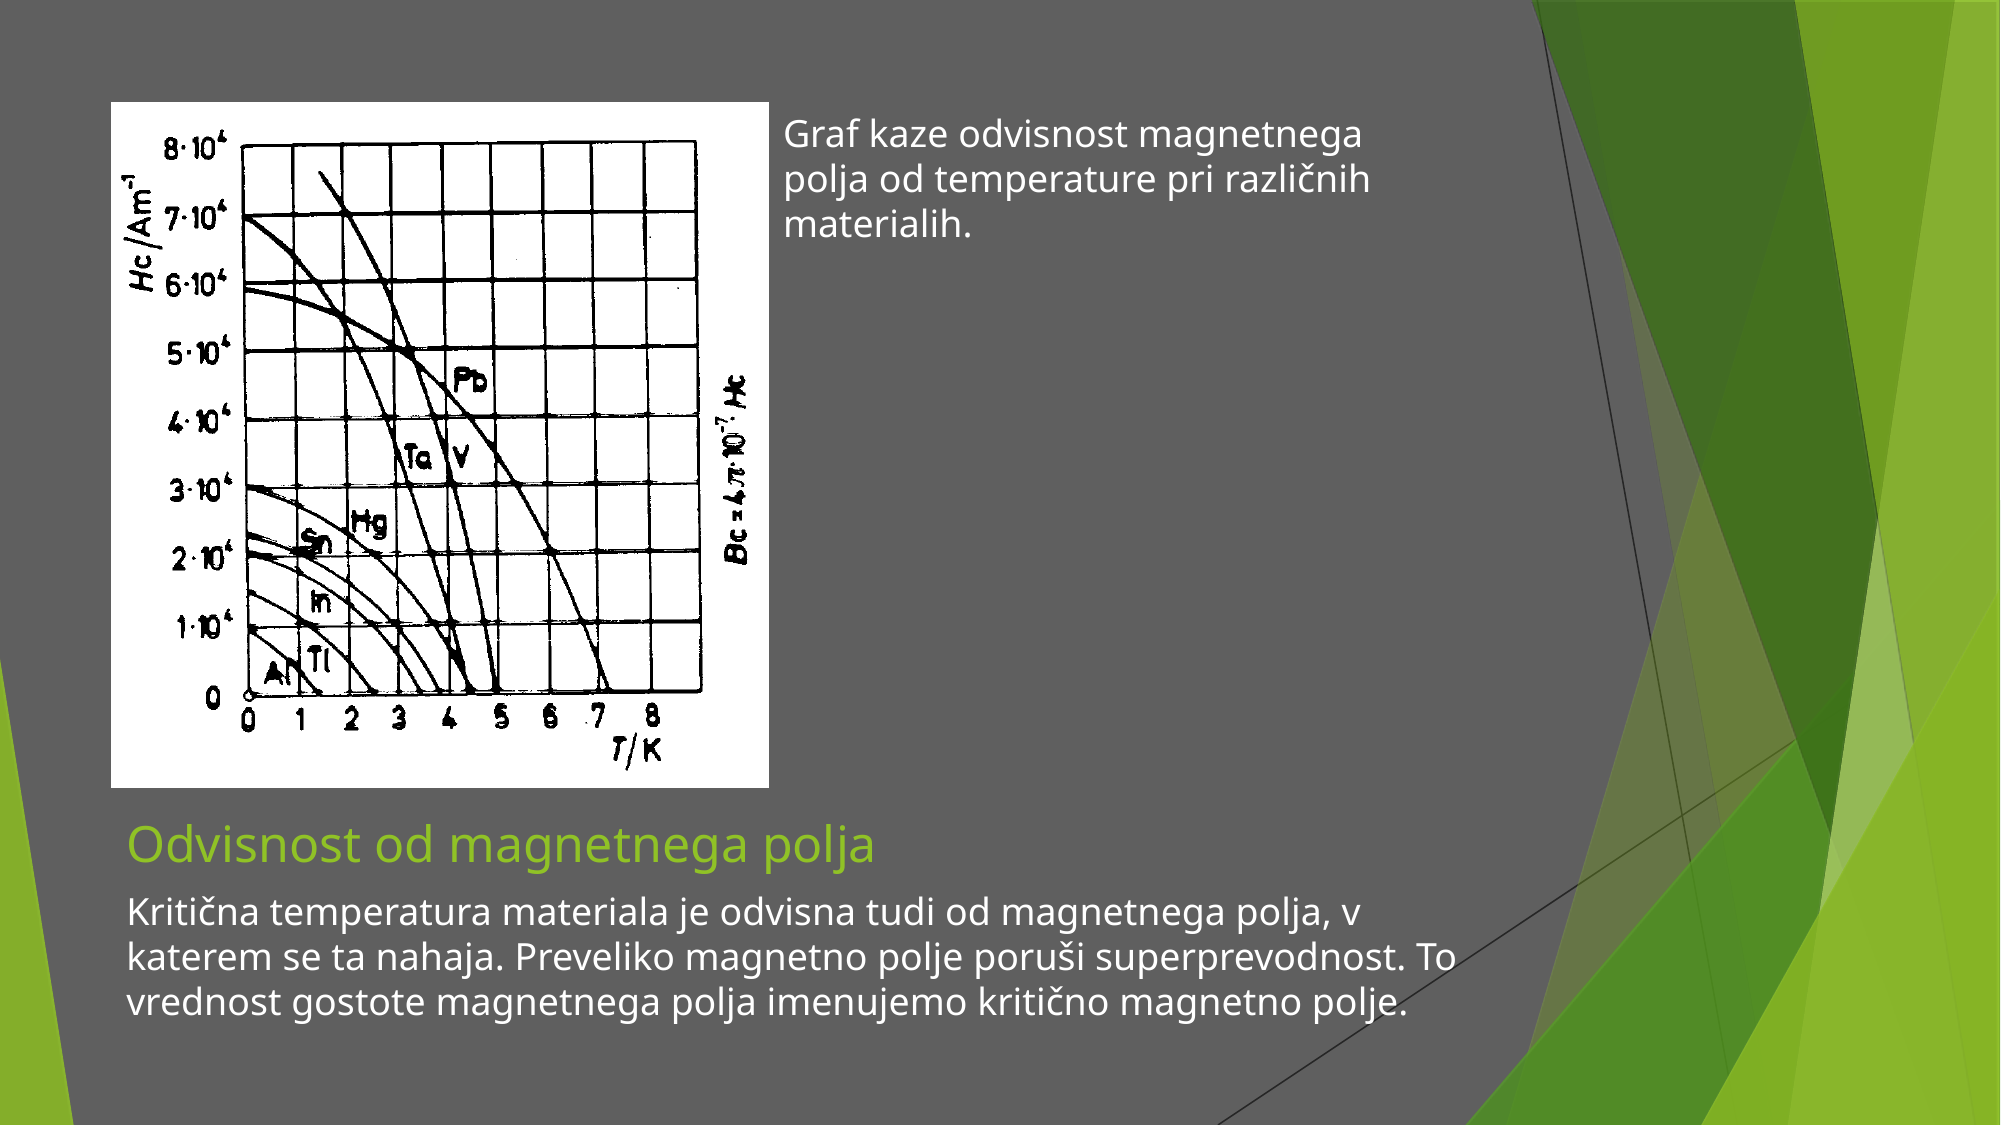

Graf kaze odvisnost magnetnega polja od temperature pri različnih materialih.
# Odvisnost od magnetnega polja
Kritična temperatura materiala je odvisna tudi od magnetnega polja, v katerem se ta nahaja. Preveliko magnetno polje poruši superprevodnost. To vrednost gostote magnetnega polja imenujemo kritično magnetno polje.